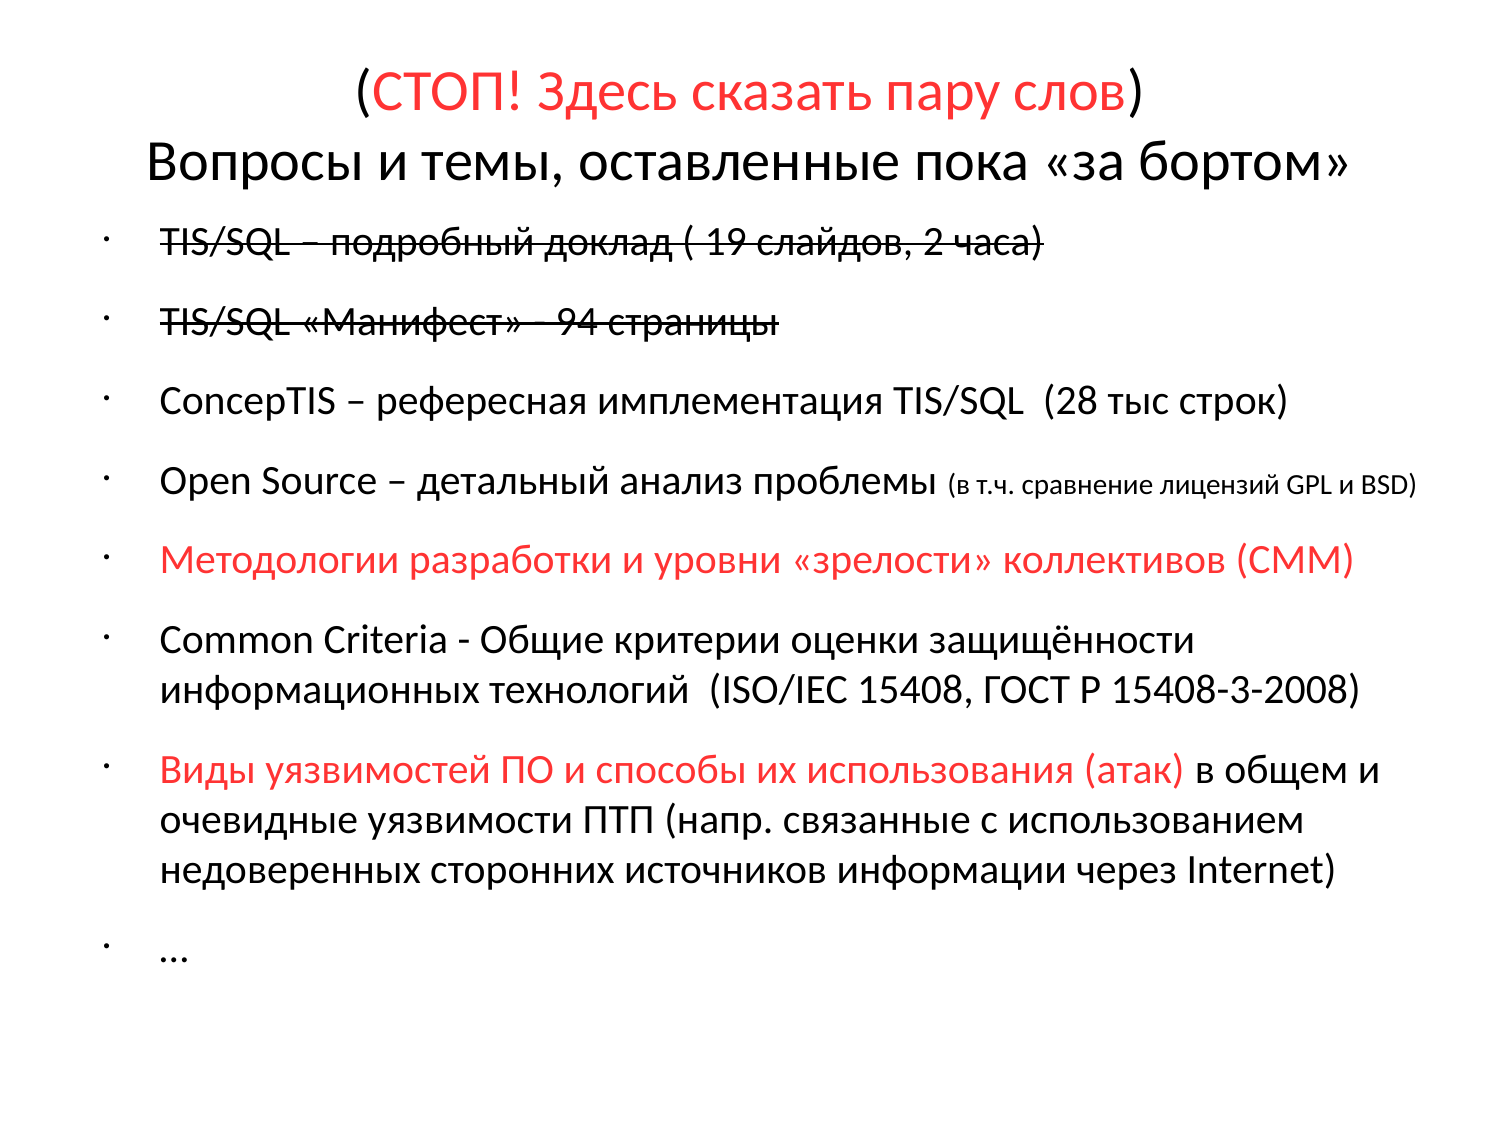

# (СТОП! Здесь сказать пару слов) Вопросы и темы, оставленные пока «за бортом»
TIS/SQL – подробный доклад ( 19 слайдов, 2 часа)
TIS/SQL «Манифест» - 94 страницы
ConcepTIS – рефересная имплементация TIS/SQL (28 тыс строк)
Open Source – детальный анализ проблемы (в т.ч. cравнение лицензий GPL и BSD)
Методологии разработки и уровни «зрелости» коллективов (CMM)
Common Criteria - Общие критерии оценки защищённости информационных технологий (ISO/IEC 15408, ГОСТ Р 15408-3-2008)
Виды уязвимостей ПО и способы их использования (атак) в общем и очевидные уязвимости ПТП (напр. связанные с использованием недоверенных сторонних источников информации через Internet)
…